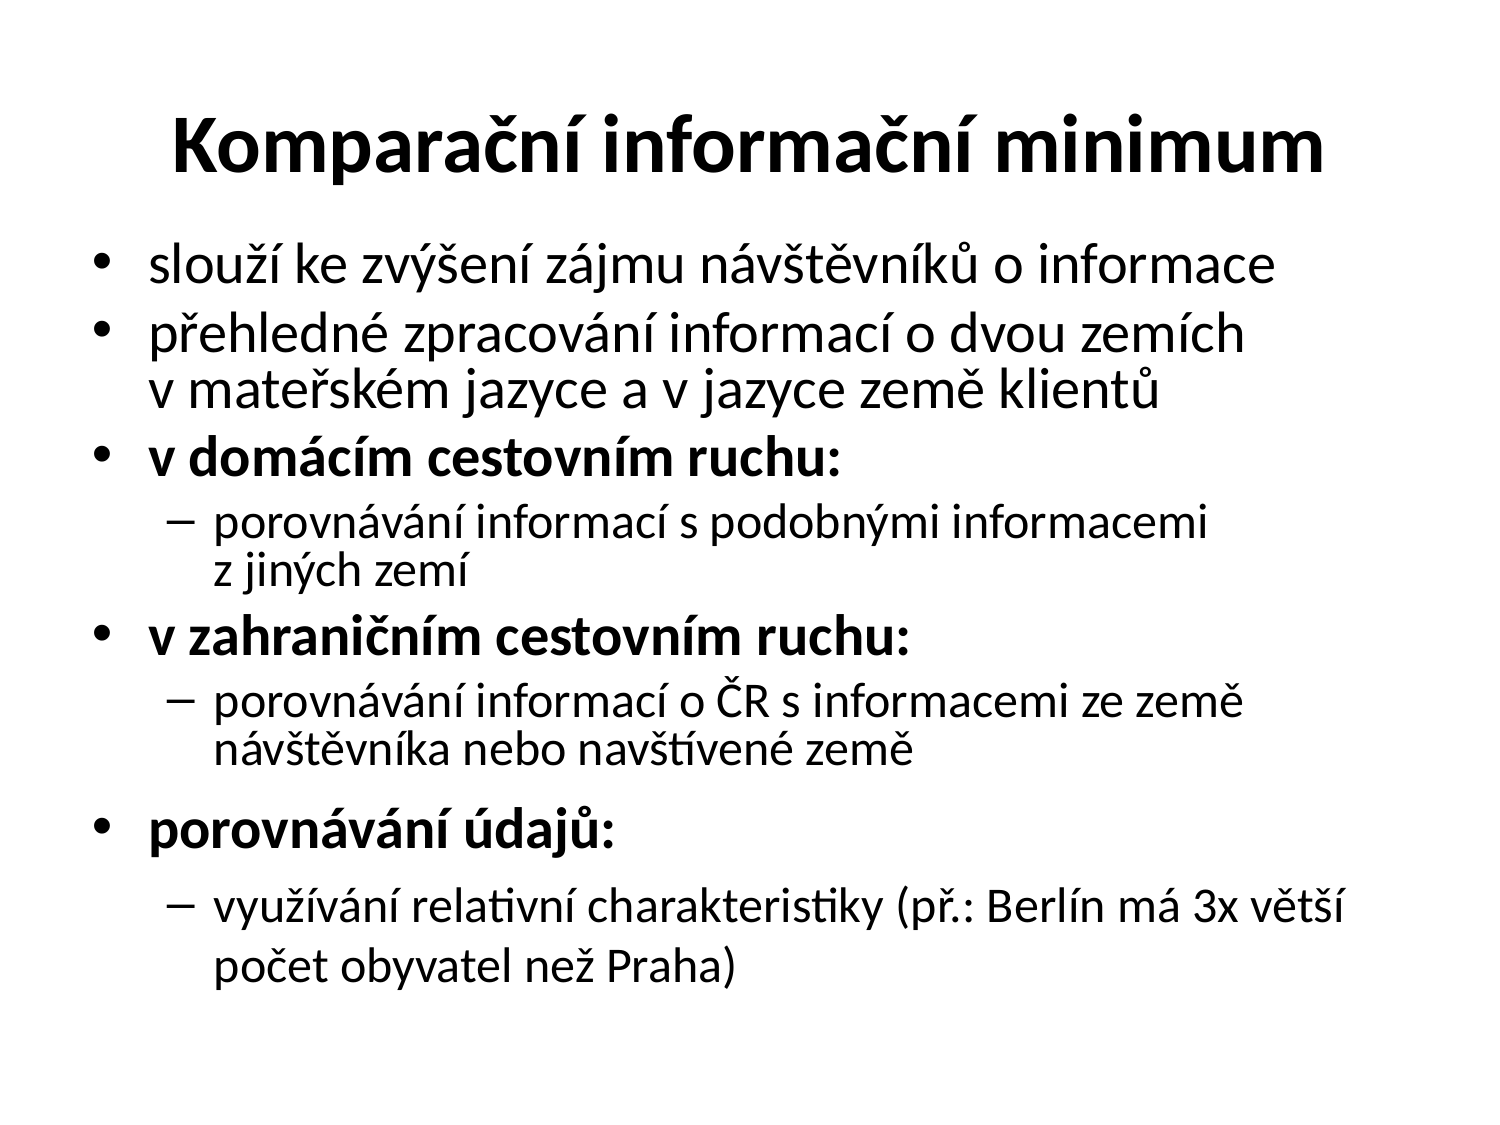

# Komparační informační minimum
slouží ke zvýšení zájmu návštěvníků o informace
přehledné zpracování informací o dvou zemích
v mateřském jazyce a v jazyce země klientů
v domácím cestovním ruchu:
porovnávání informací s podobnými informacemi
z jiných zemí
v zahraničním cestovním ruchu:
porovnávání informací o ČR s informacemi ze země návštěvníka nebo navštívené země
porovnávání údajů:
využívání relativní charakteristiky (př.: Berlín má 3x větší počet obyvatel než Praha)